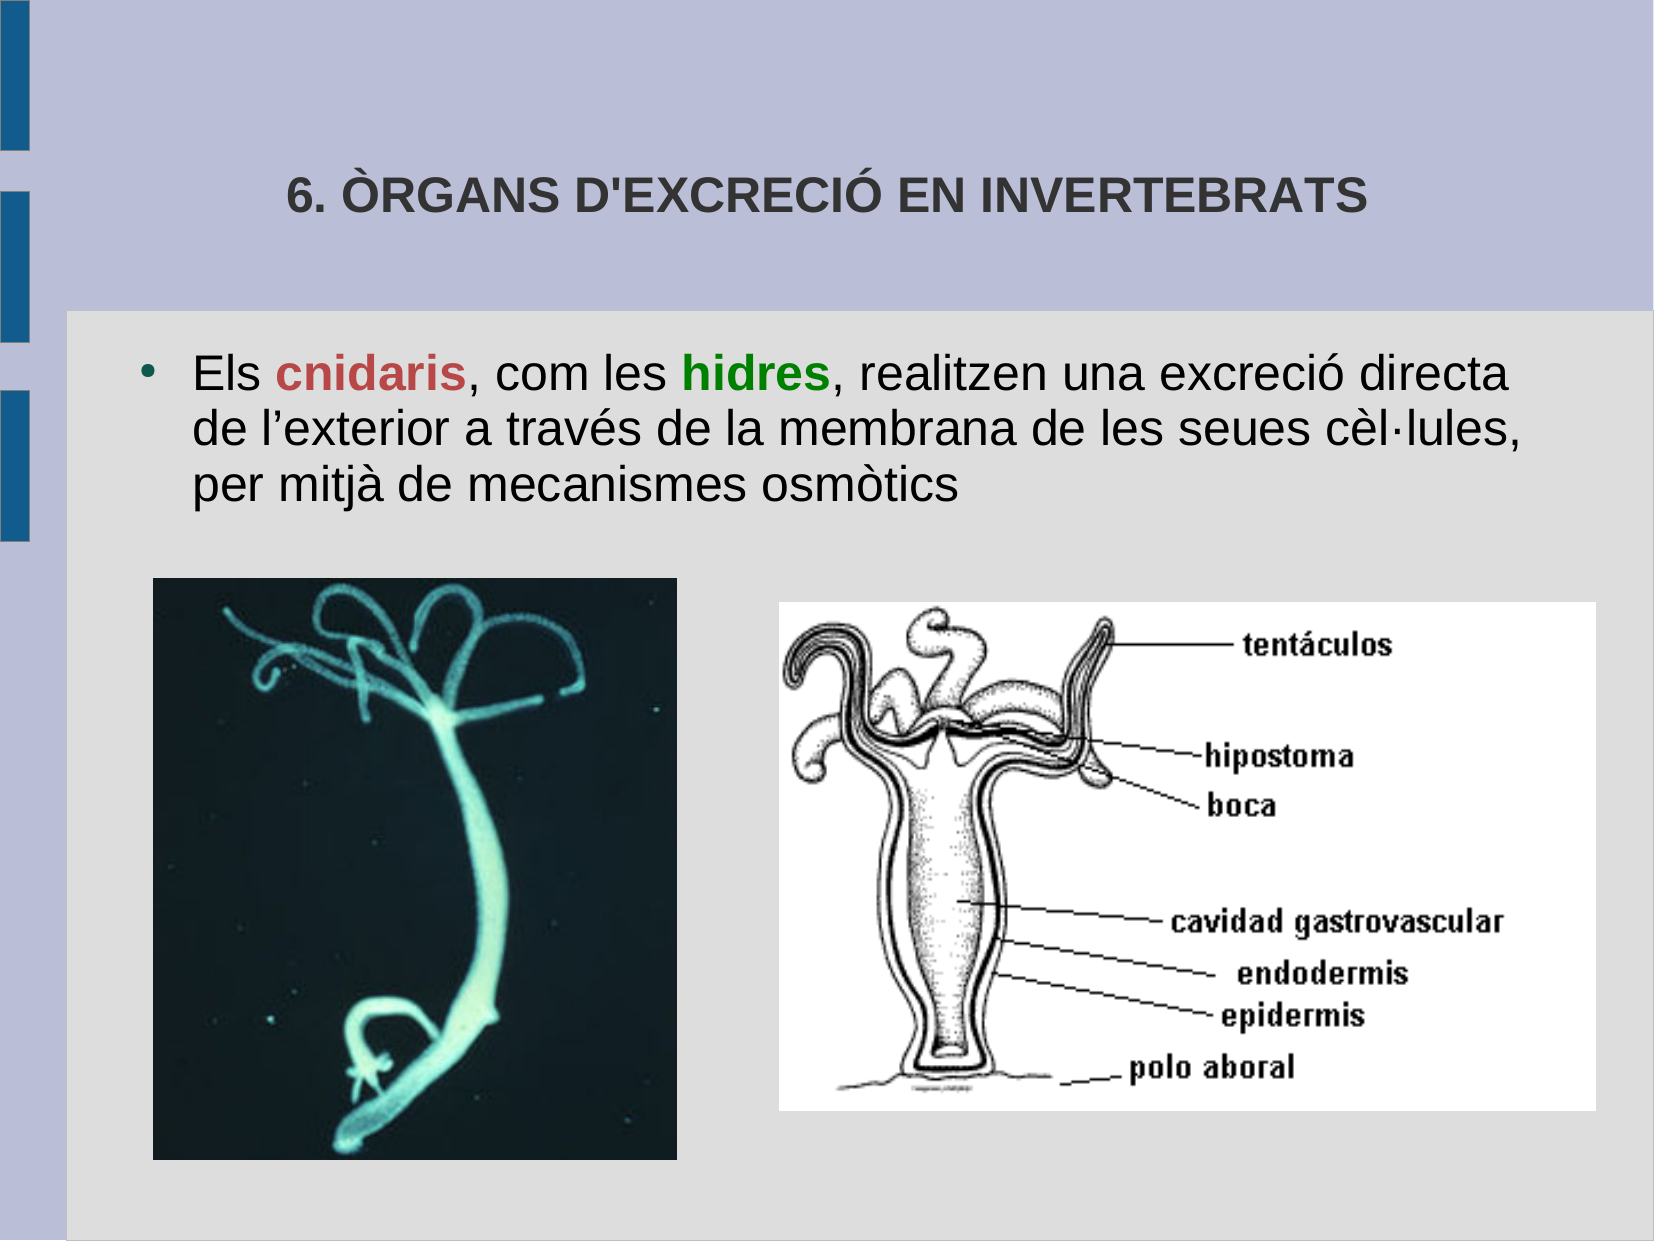

# 6. ÒRGANS D'EXCRECIÓ EN INVERTEBRATS
Els cnidaris, com les hidres, realitzen una excreció directa de l’exterior a través de la membrana de les seues cèl·lules, per mitjà de mecanismes osmòtics